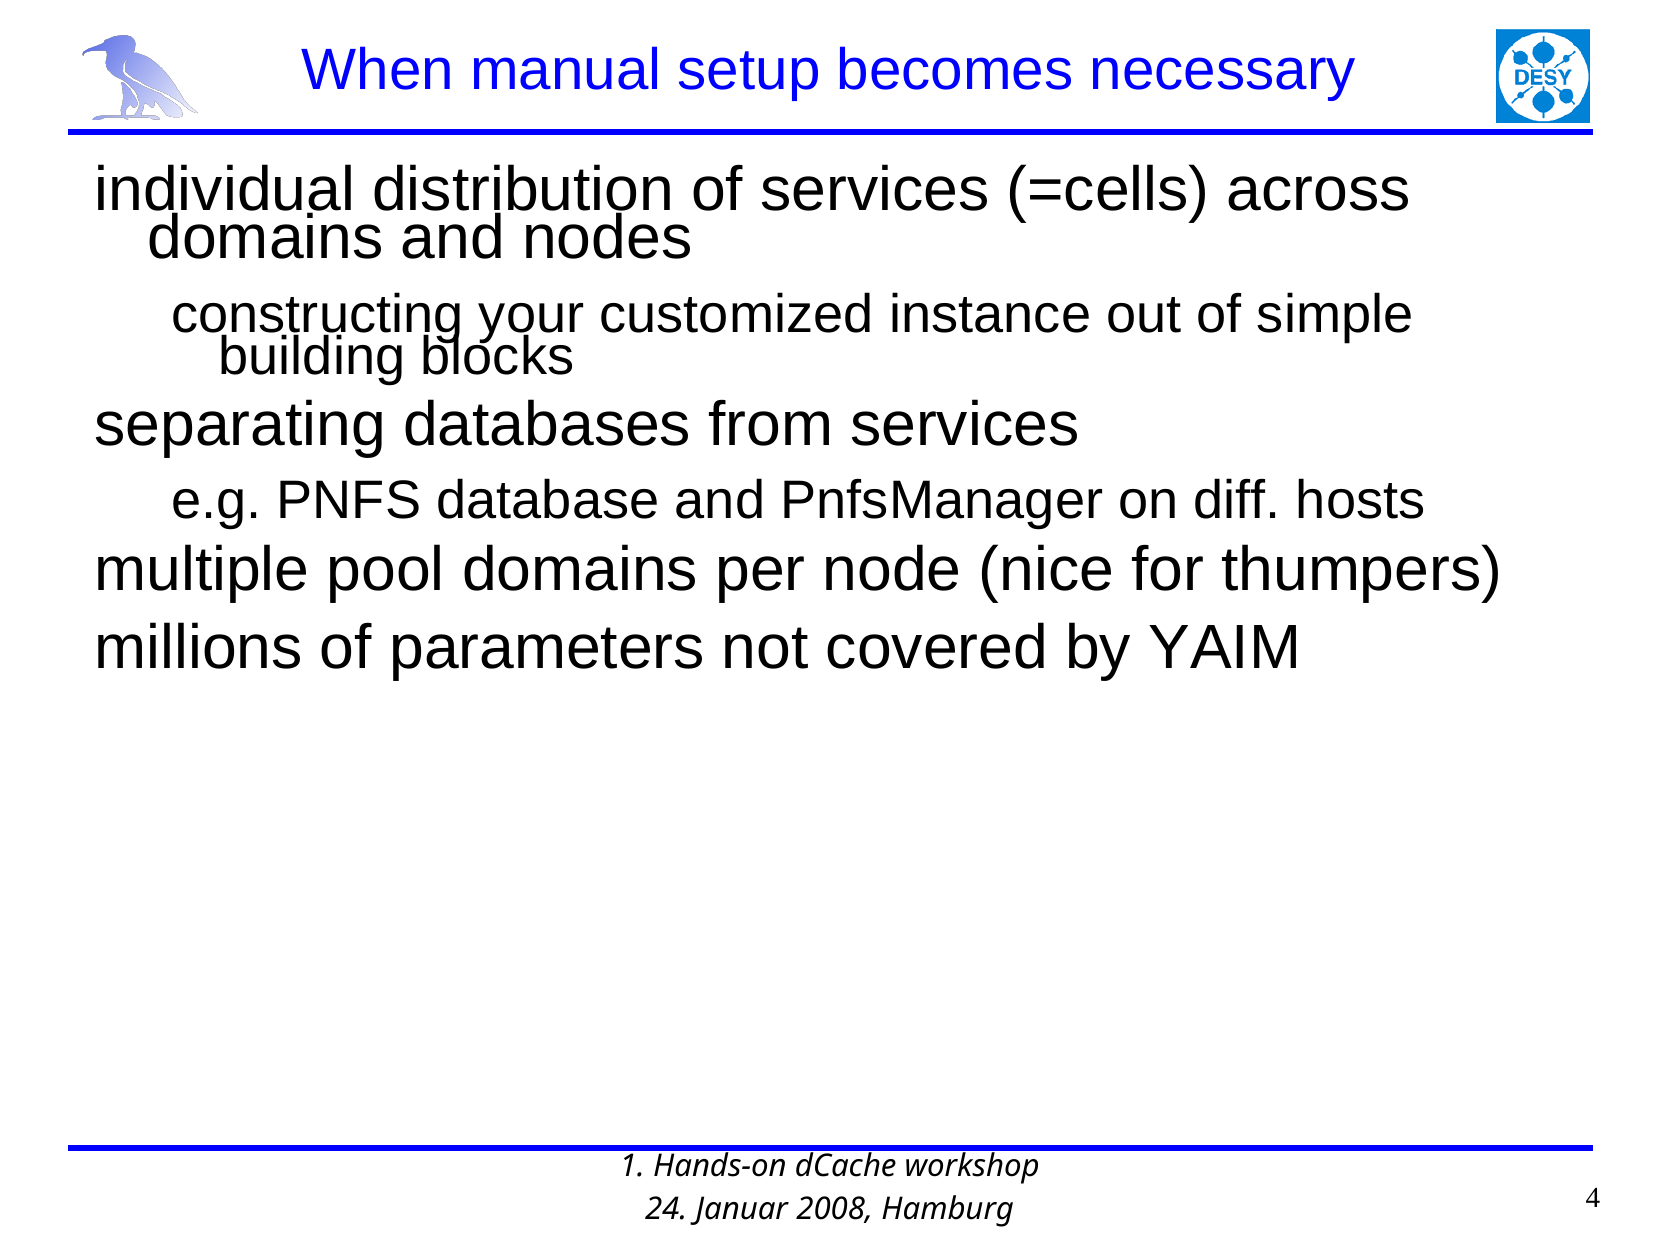

# When manual setup becomes necessary
individual distribution of services (=cells) across domains and nodes
constructing your customized instance out of simple building blocks
separating databases from services
e.g. PNFS database and PnfsManager on diff. hosts
multiple pool domains per node (nice for thumpers)
millions of parameters not covered by YAIM
4